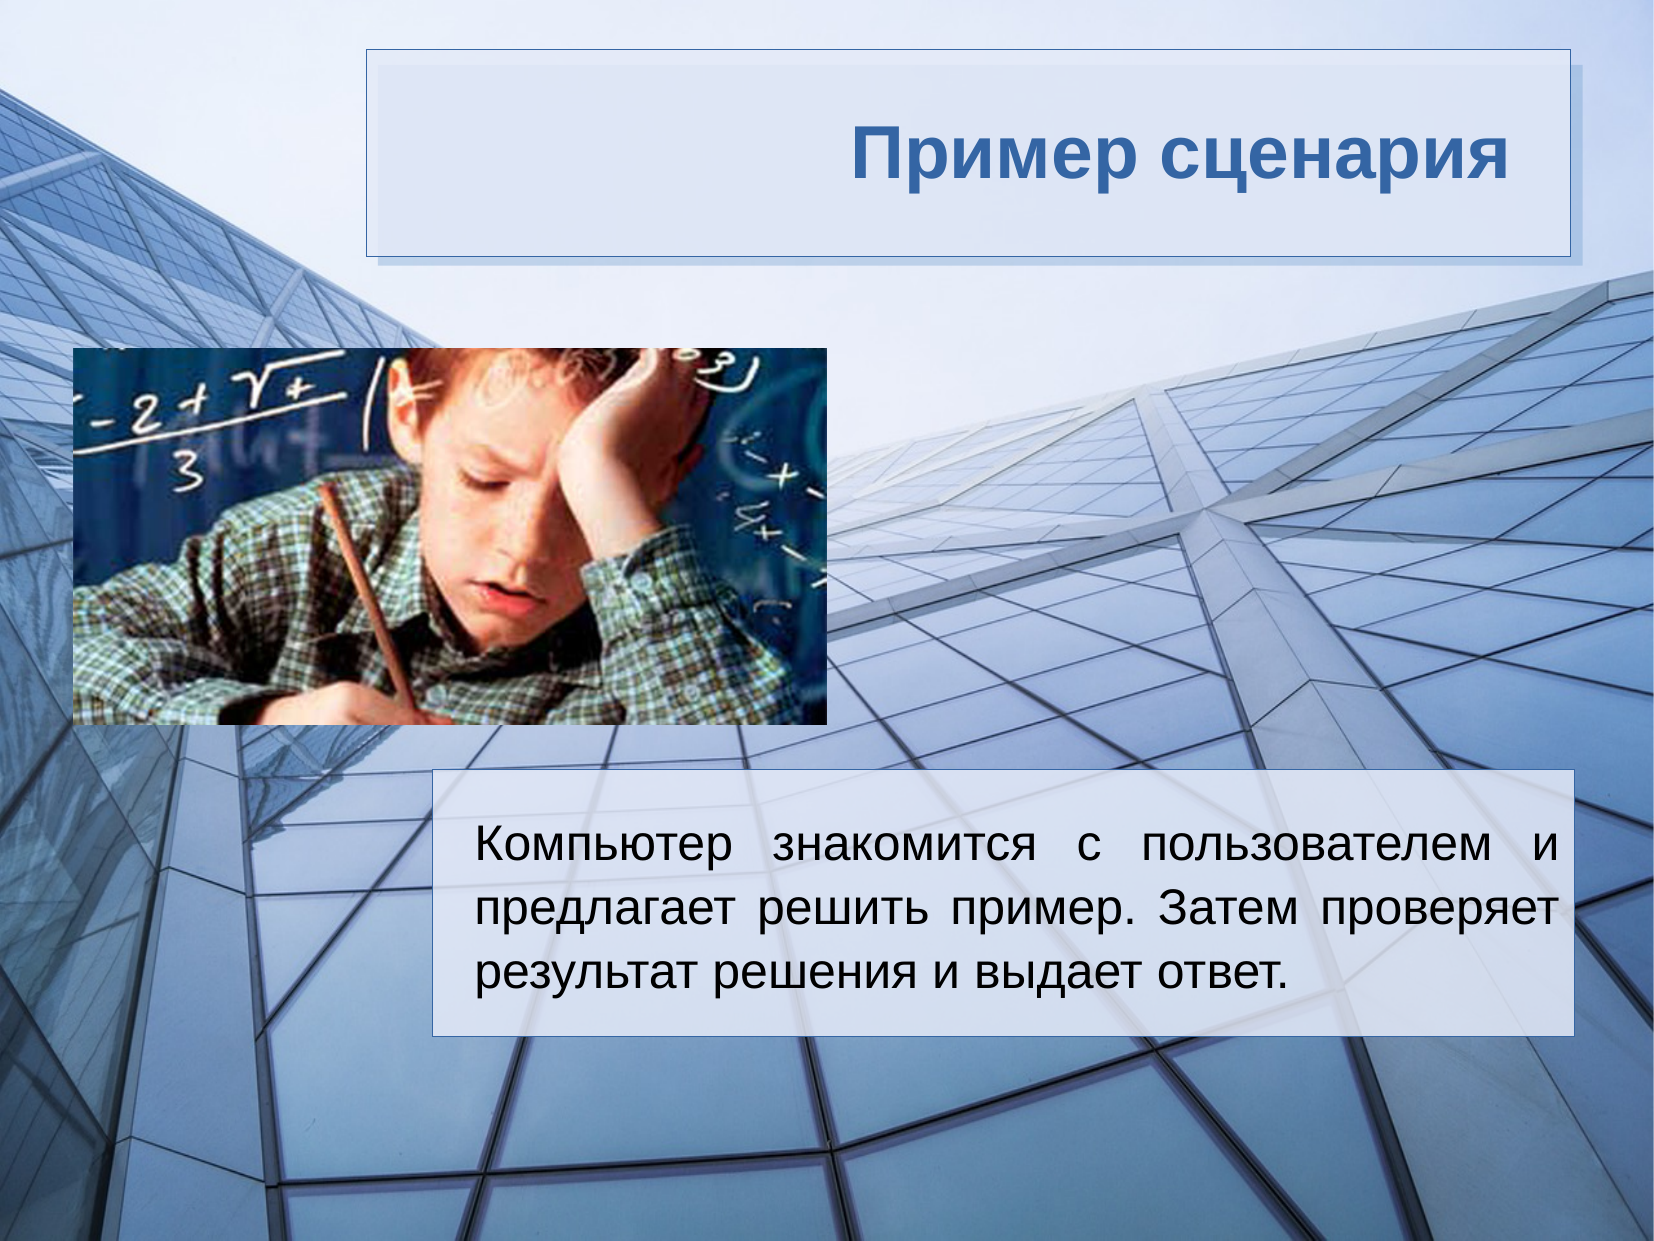

# Пример сценария
Компьютер знакомится с пользователем и предлагает решить пример. Затем проверяет результат решения и выдает ответ.